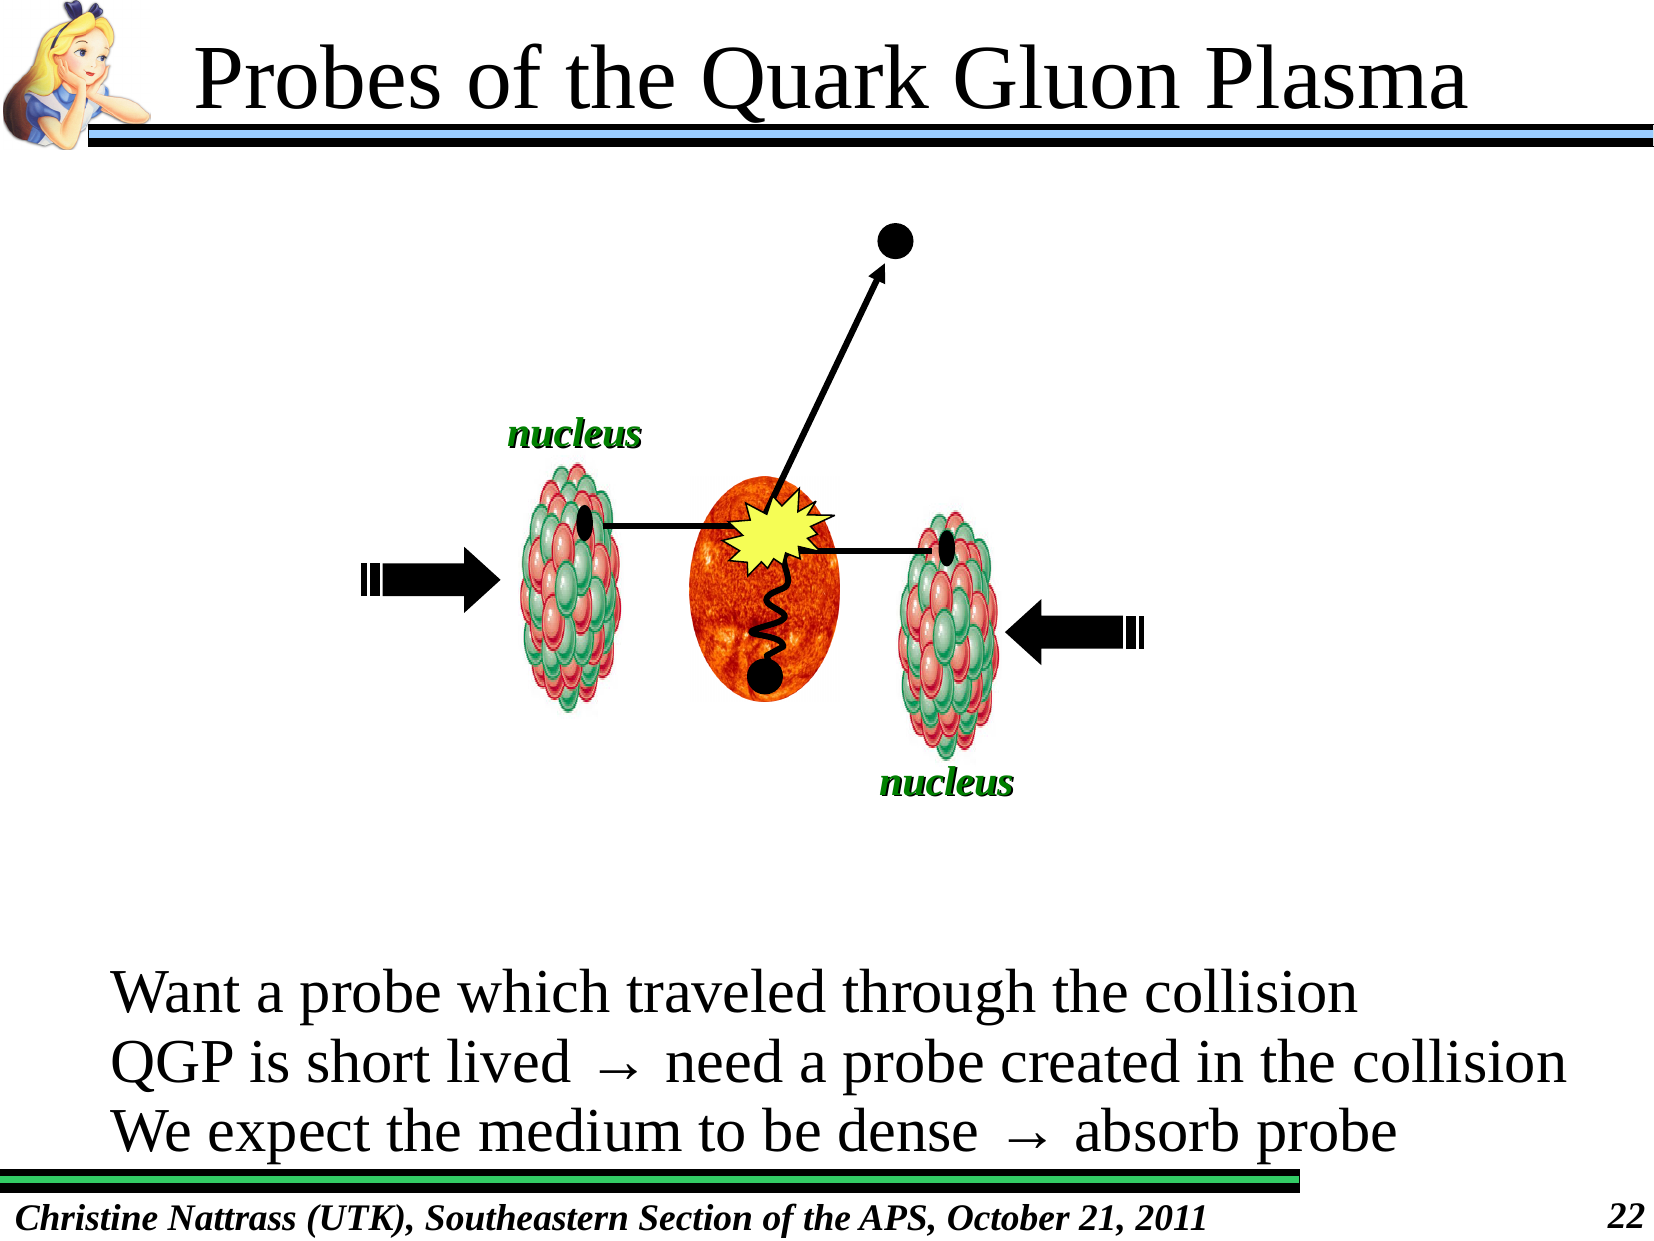

# Probes of the Quark Gluon Plasma
nucleus
nucleus
Want a probe which traveled through the collision
QGP is short lived → need a probe created in the collision
We expect the medium to be dense → absorb probe